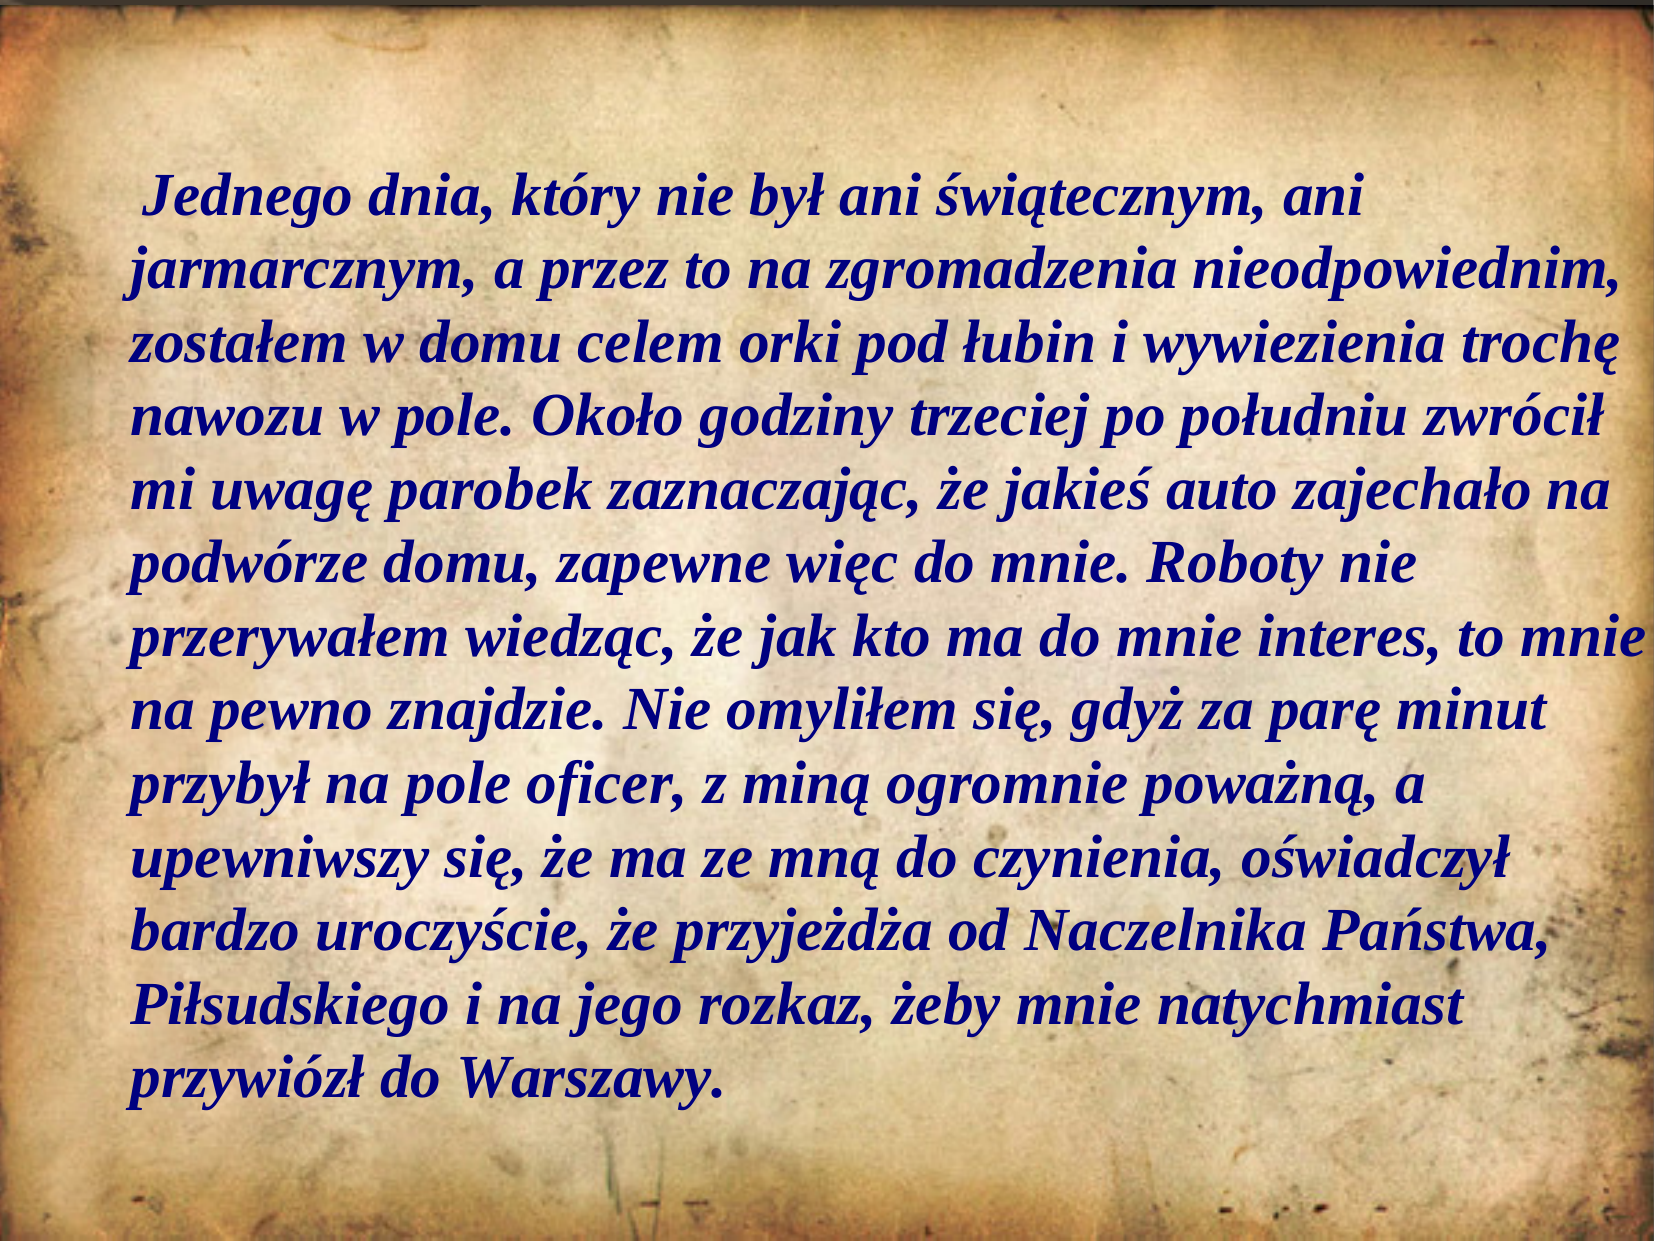

# Jednego dnia, który nie był ani świątecznym, ani jarmarcznym, a przez to na zgromadzenia nieodpowiednim, zostałem w domu celem orki pod łubin i wywiezienia trochę nawozu w pole. Około godziny trzeciej po południu zwrócił mi uwagę parobek zaznaczając, że jakieś auto zajechało na podwórze domu, zapewne więc do mnie. Roboty nie przerywałem wiedząc, że jak kto ma do mnie interes, to mnie na pewno znajdzie. Nie omyliłem się, gdyż za parę minut przybył na pole oficer, z miną ogromnie poważną, a upewniwszy się, że ma ze mną do czynienia, oświadczył bardzo uroczyście, że przyjeżdża od Naczelnika Państwa, Piłsudskiego i na jego rozkaz, żeby mnie natychmiast przywiózł do Warszawy.